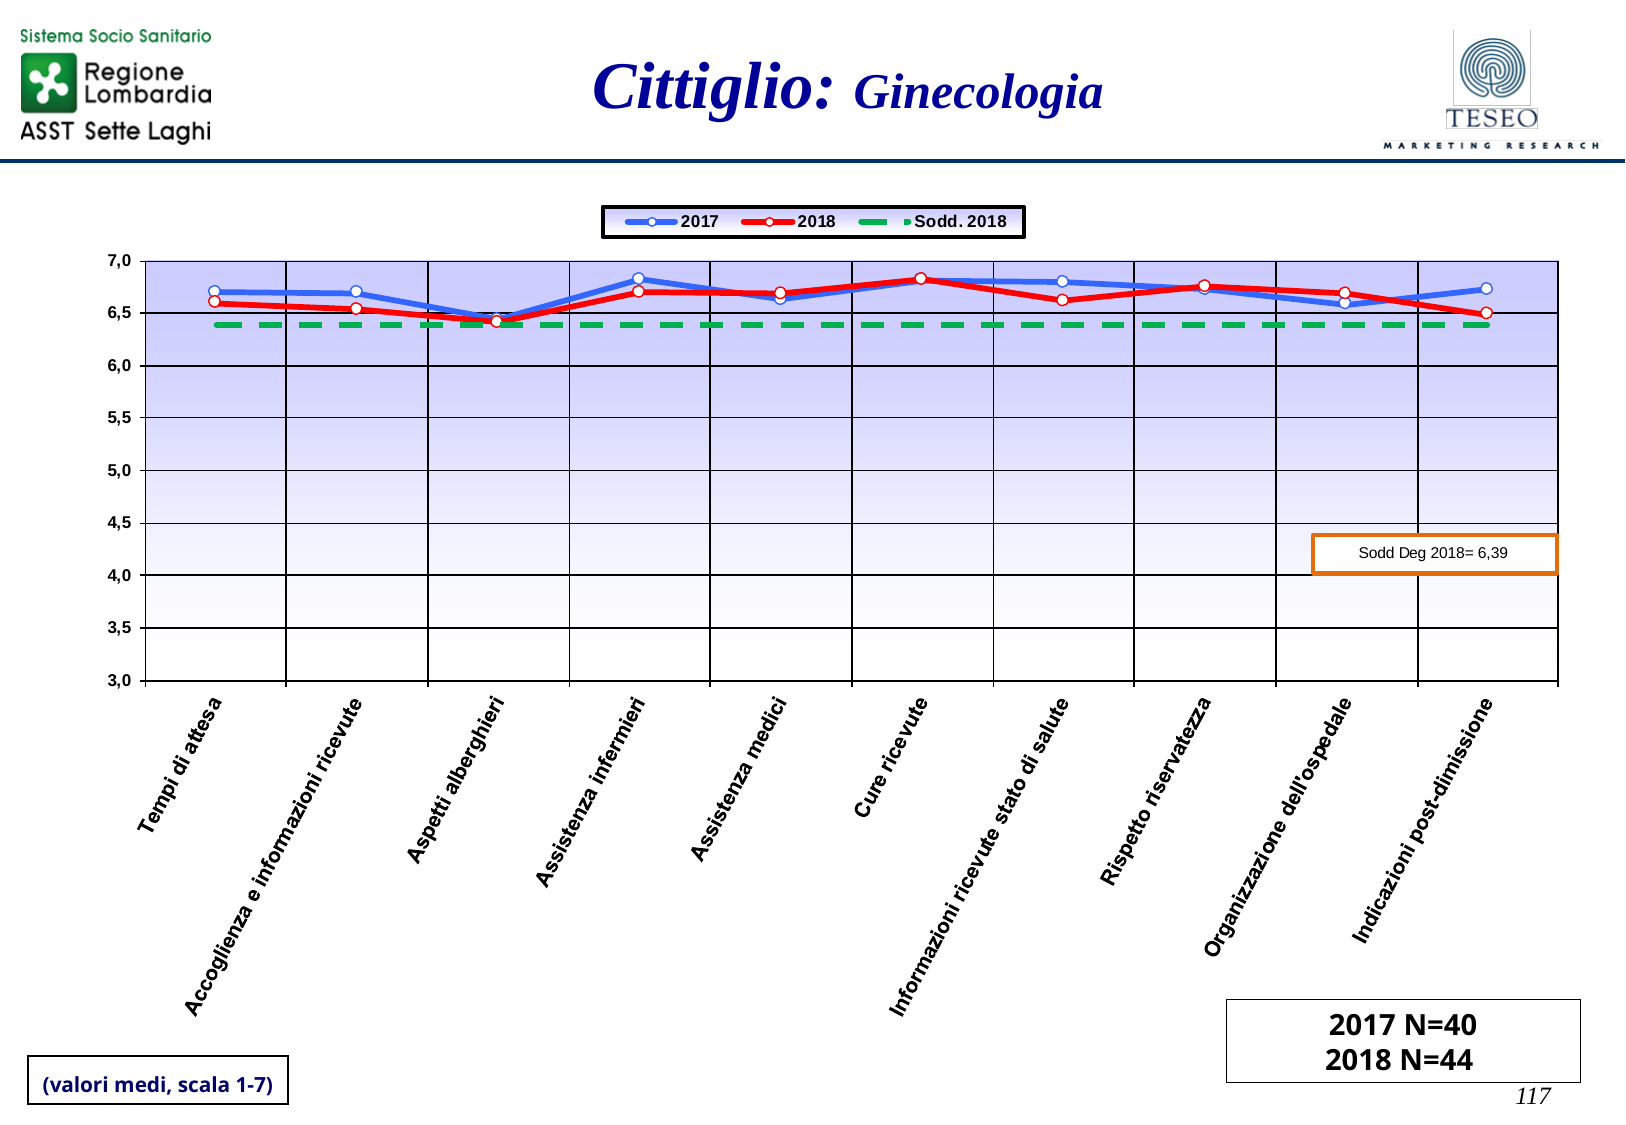

Cittiglio: Ginecologia
2017 N=40
2018 N=44
(valori medi, scala 1-7)